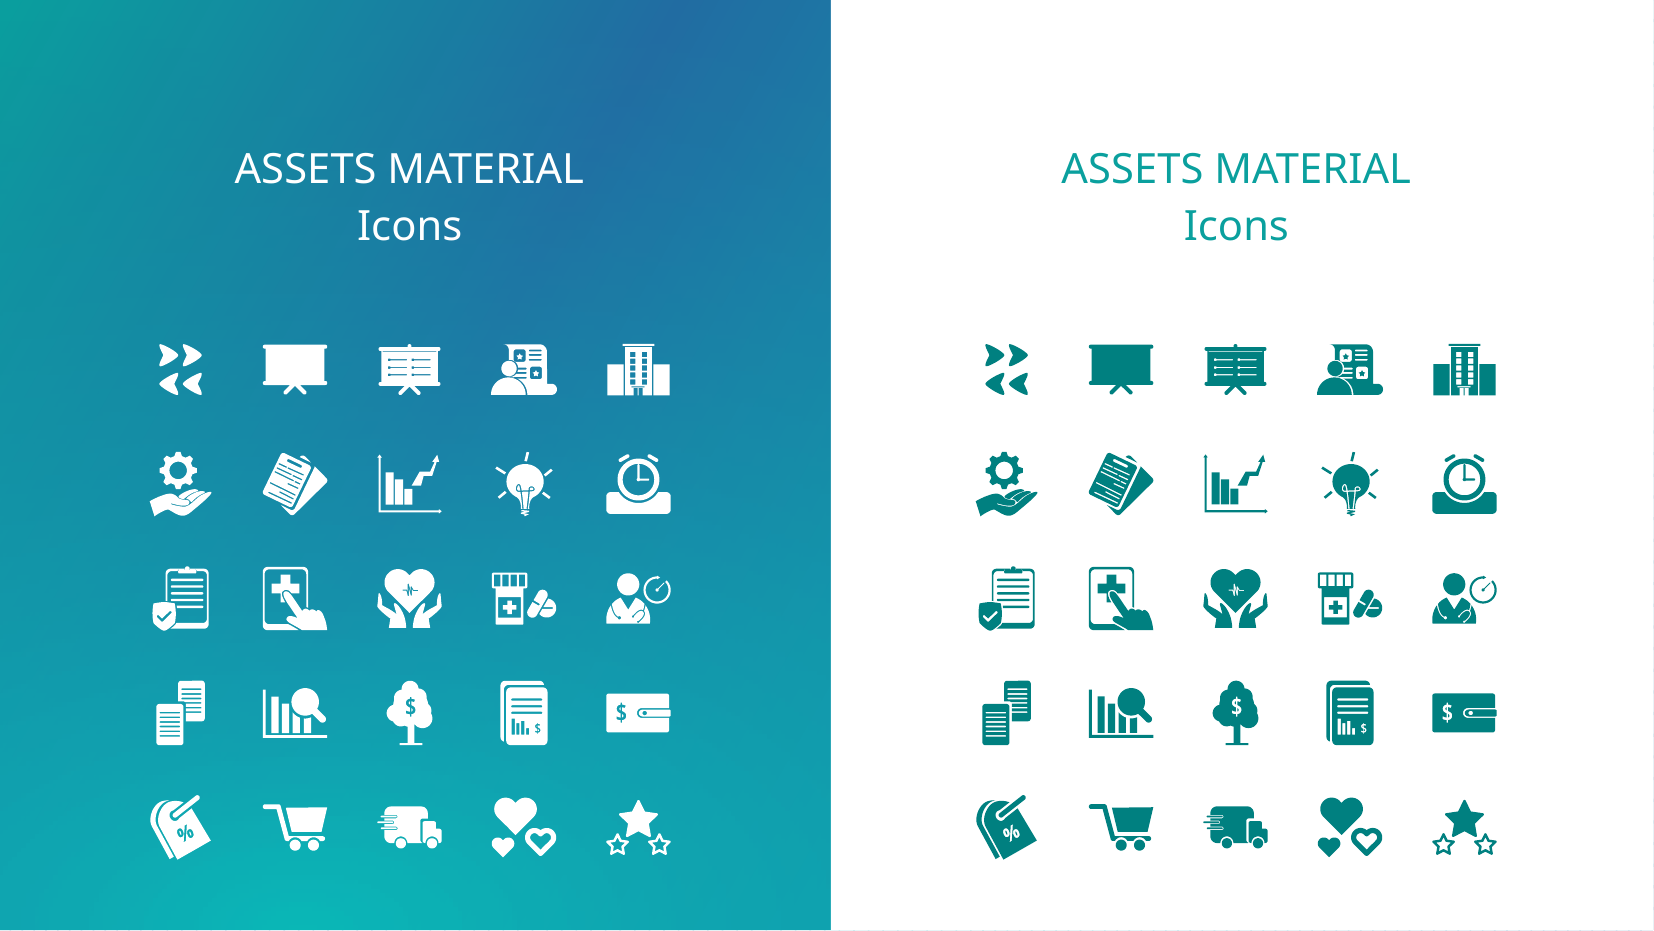

# ASSETS MATERIAL Icons
ASSETS MATERIAL
Icons